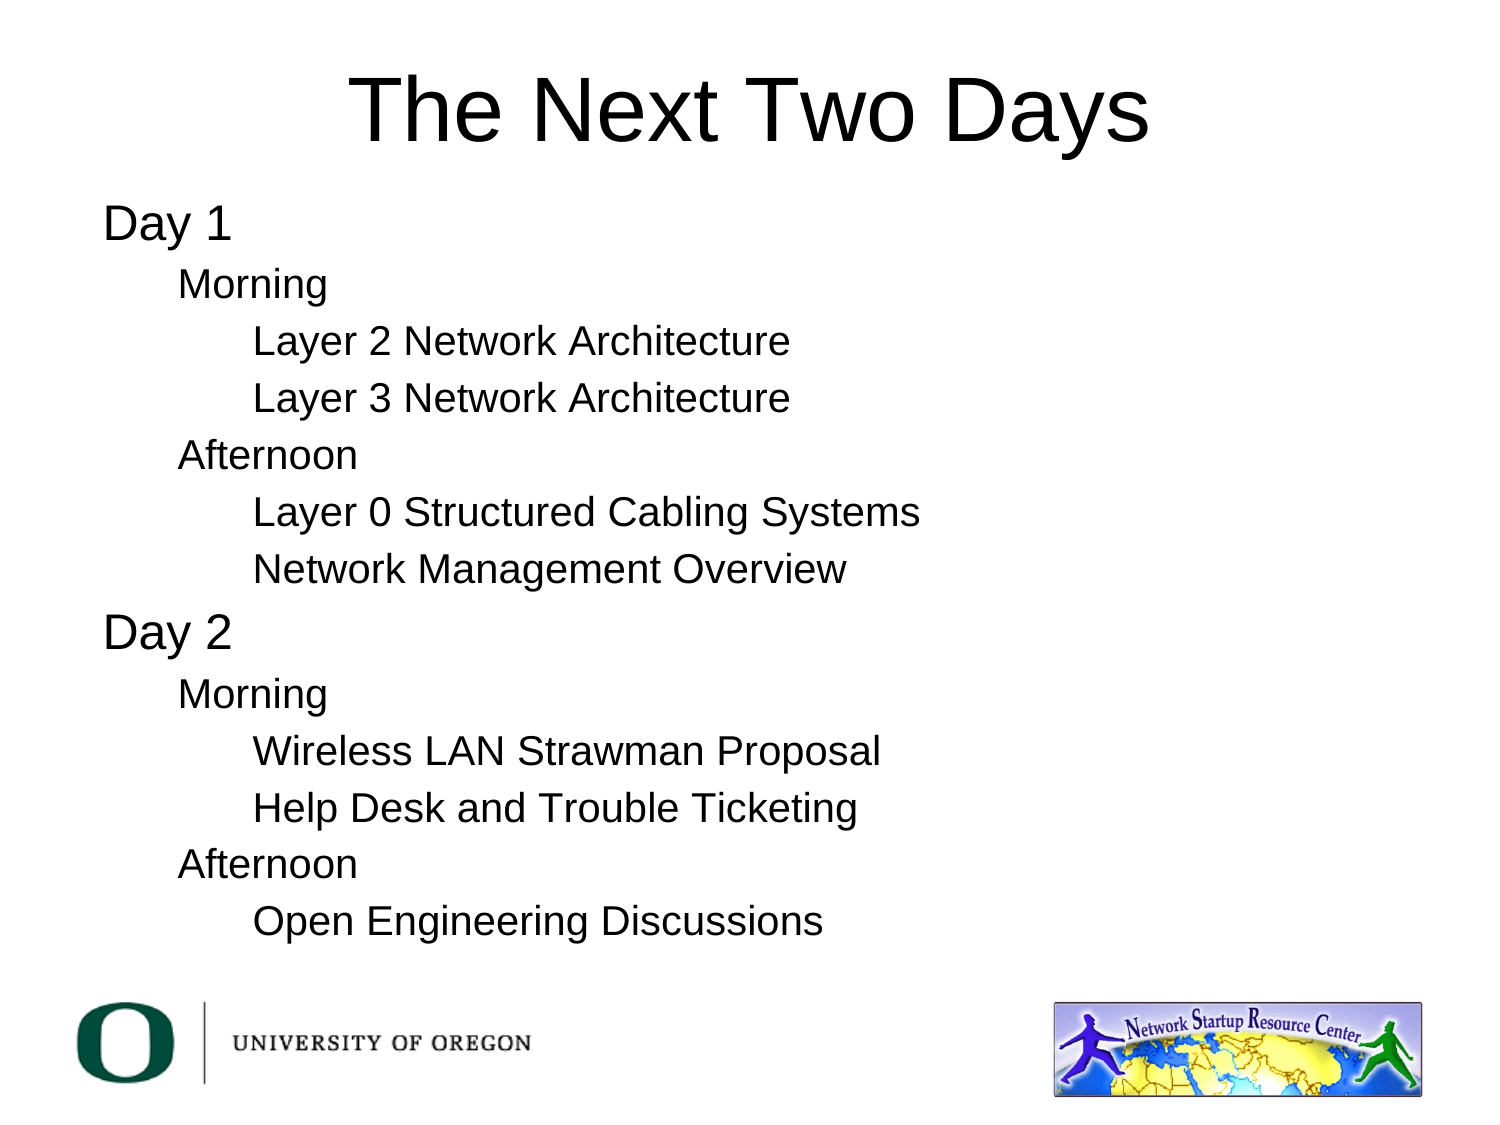

# The Next Two Days
Day 1
Morning
Layer 2 Network Architecture
Layer 3 Network Architecture
Afternoon
Layer 0 Structured Cabling Systems
Network Management Overview
Day 2
Morning
Wireless LAN Strawman Proposal
Help Desk and Trouble Ticketing
Afternoon
Open Engineering Discussions